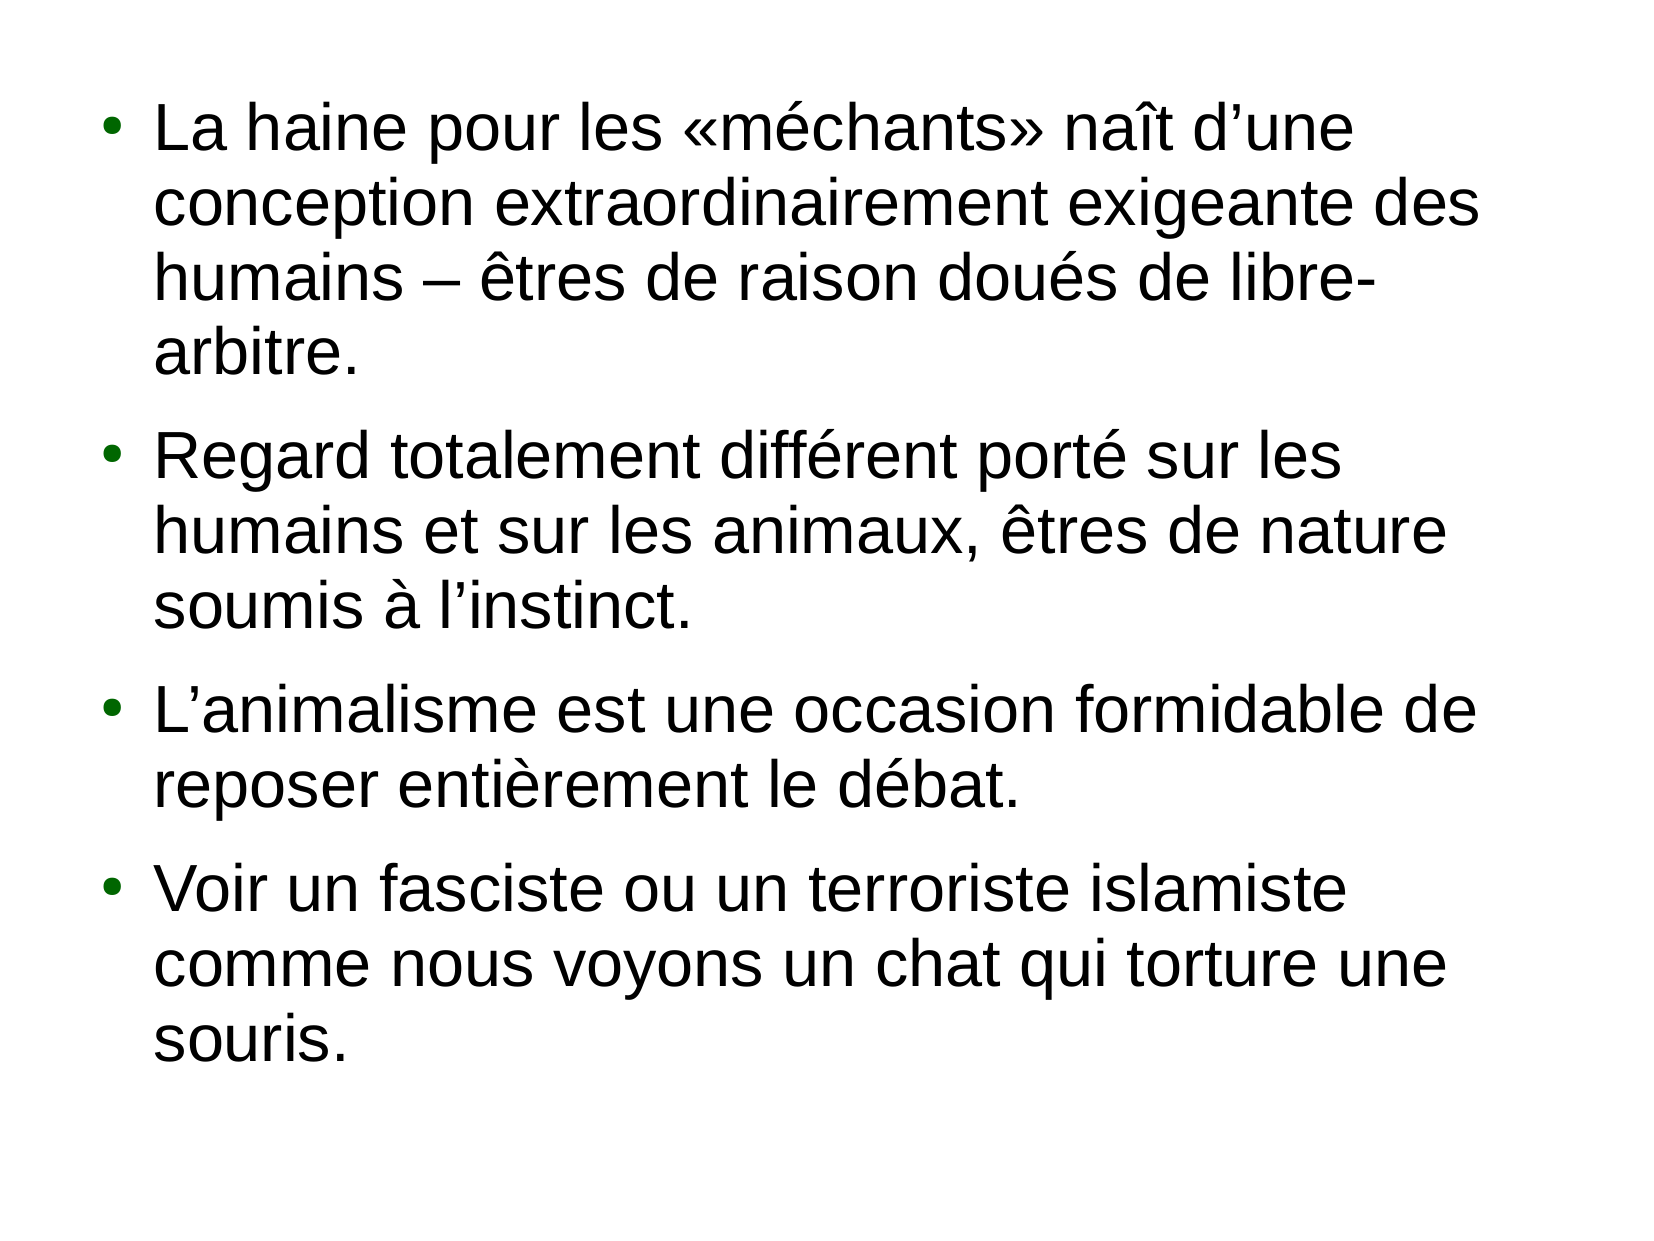

# La haine pour les «méchants» naît d’une conception extraordinairement exigeante des humains – êtres de raison doués de libre-arbitre.
Regard totalement différent porté sur les humains et sur les animaux, êtres de nature soumis à l’instinct.
L’animalisme est une occasion formidable de reposer entièrement le débat.
Voir un fasciste ou un terroriste islamiste comme nous voyons un chat qui torture une souris.